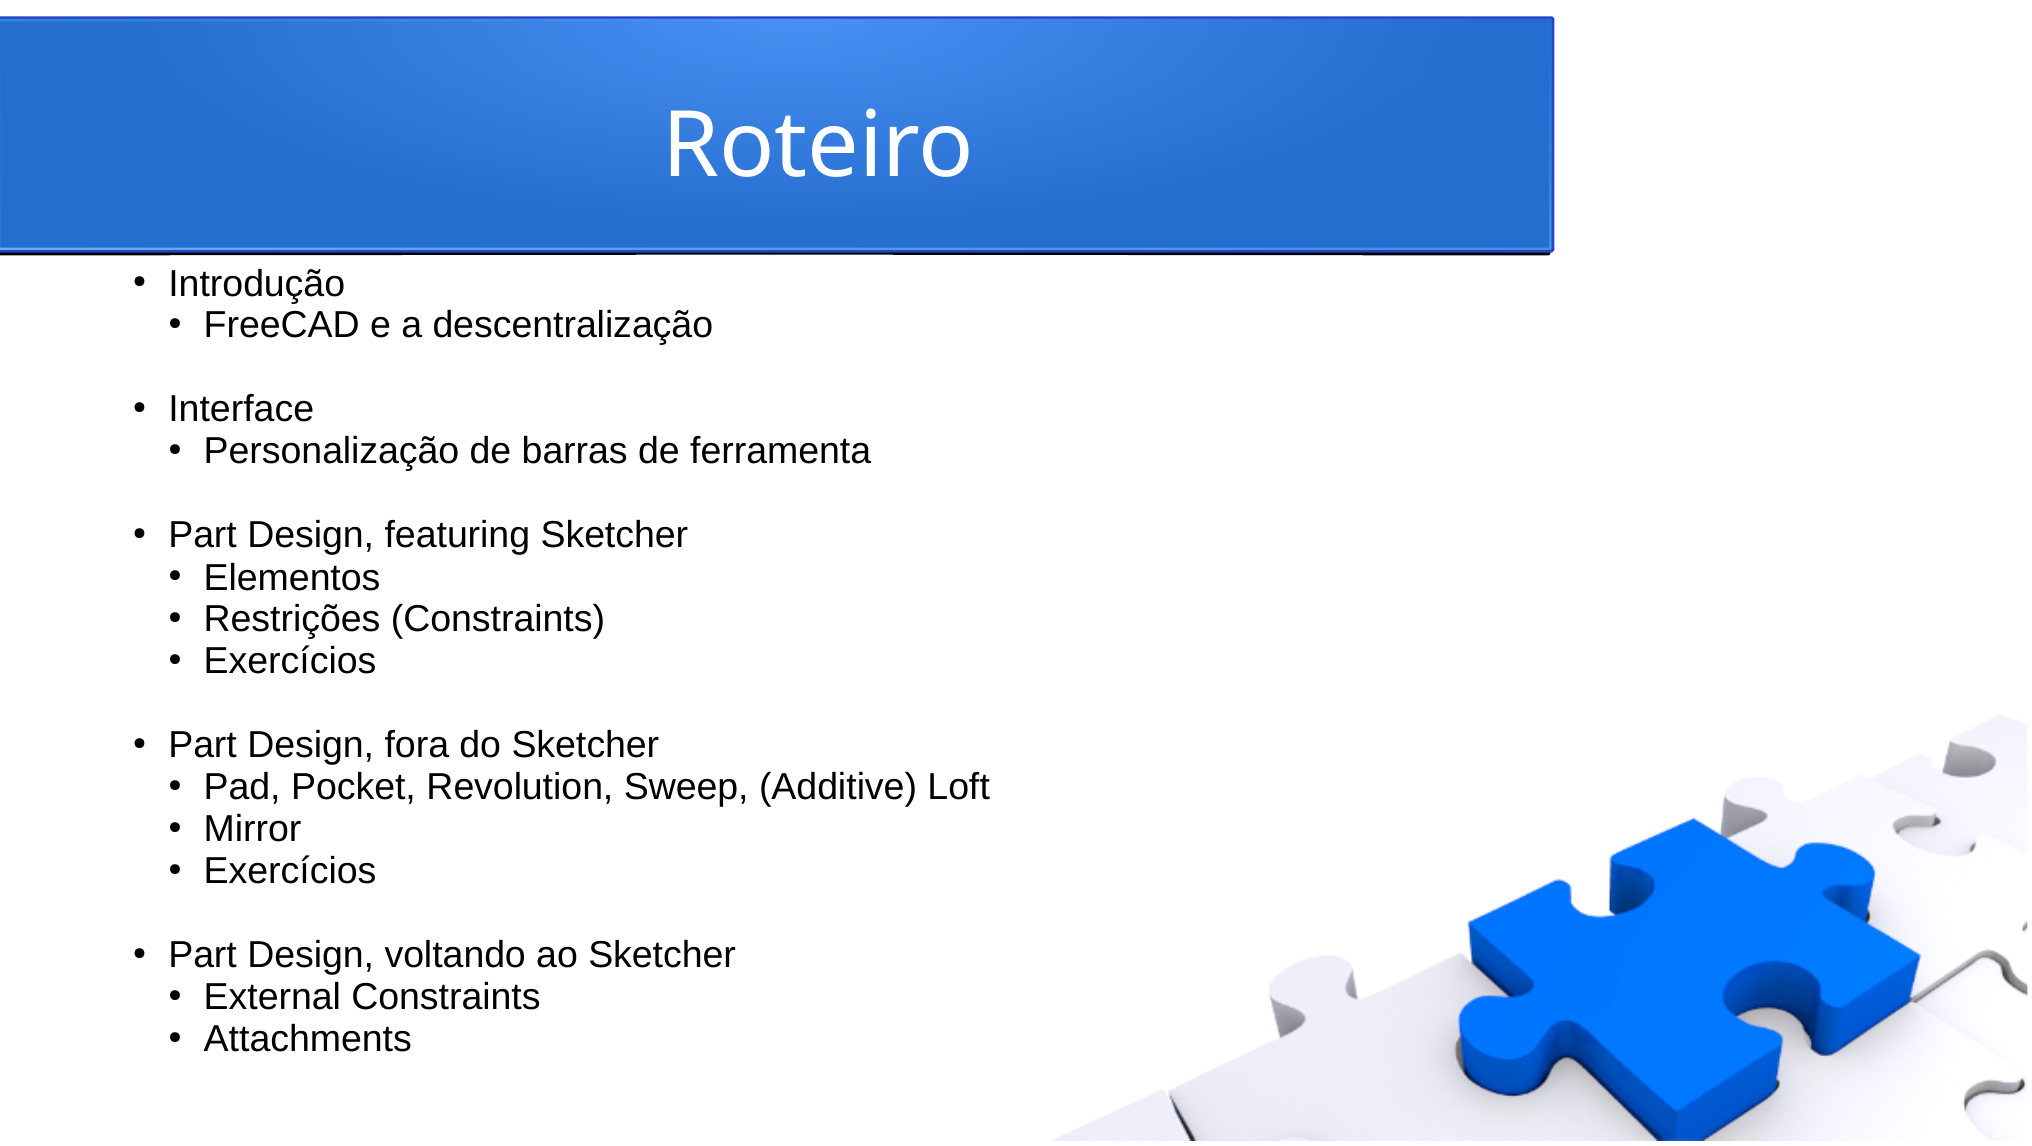

# Roteiro
Introdução
FreeCAD e a descentralização
Interface
Personalização de barras de ferramenta
Part Design, featuring Sketcher
Elementos
Restrições (Constraints)
Exercícios
Part Design, fora do Sketcher
Pad, Pocket, Revolution, Sweep, (Additive) Loft
Mirror
Exercícios
Part Design, voltando ao Sketcher
External Constraints
Attachments